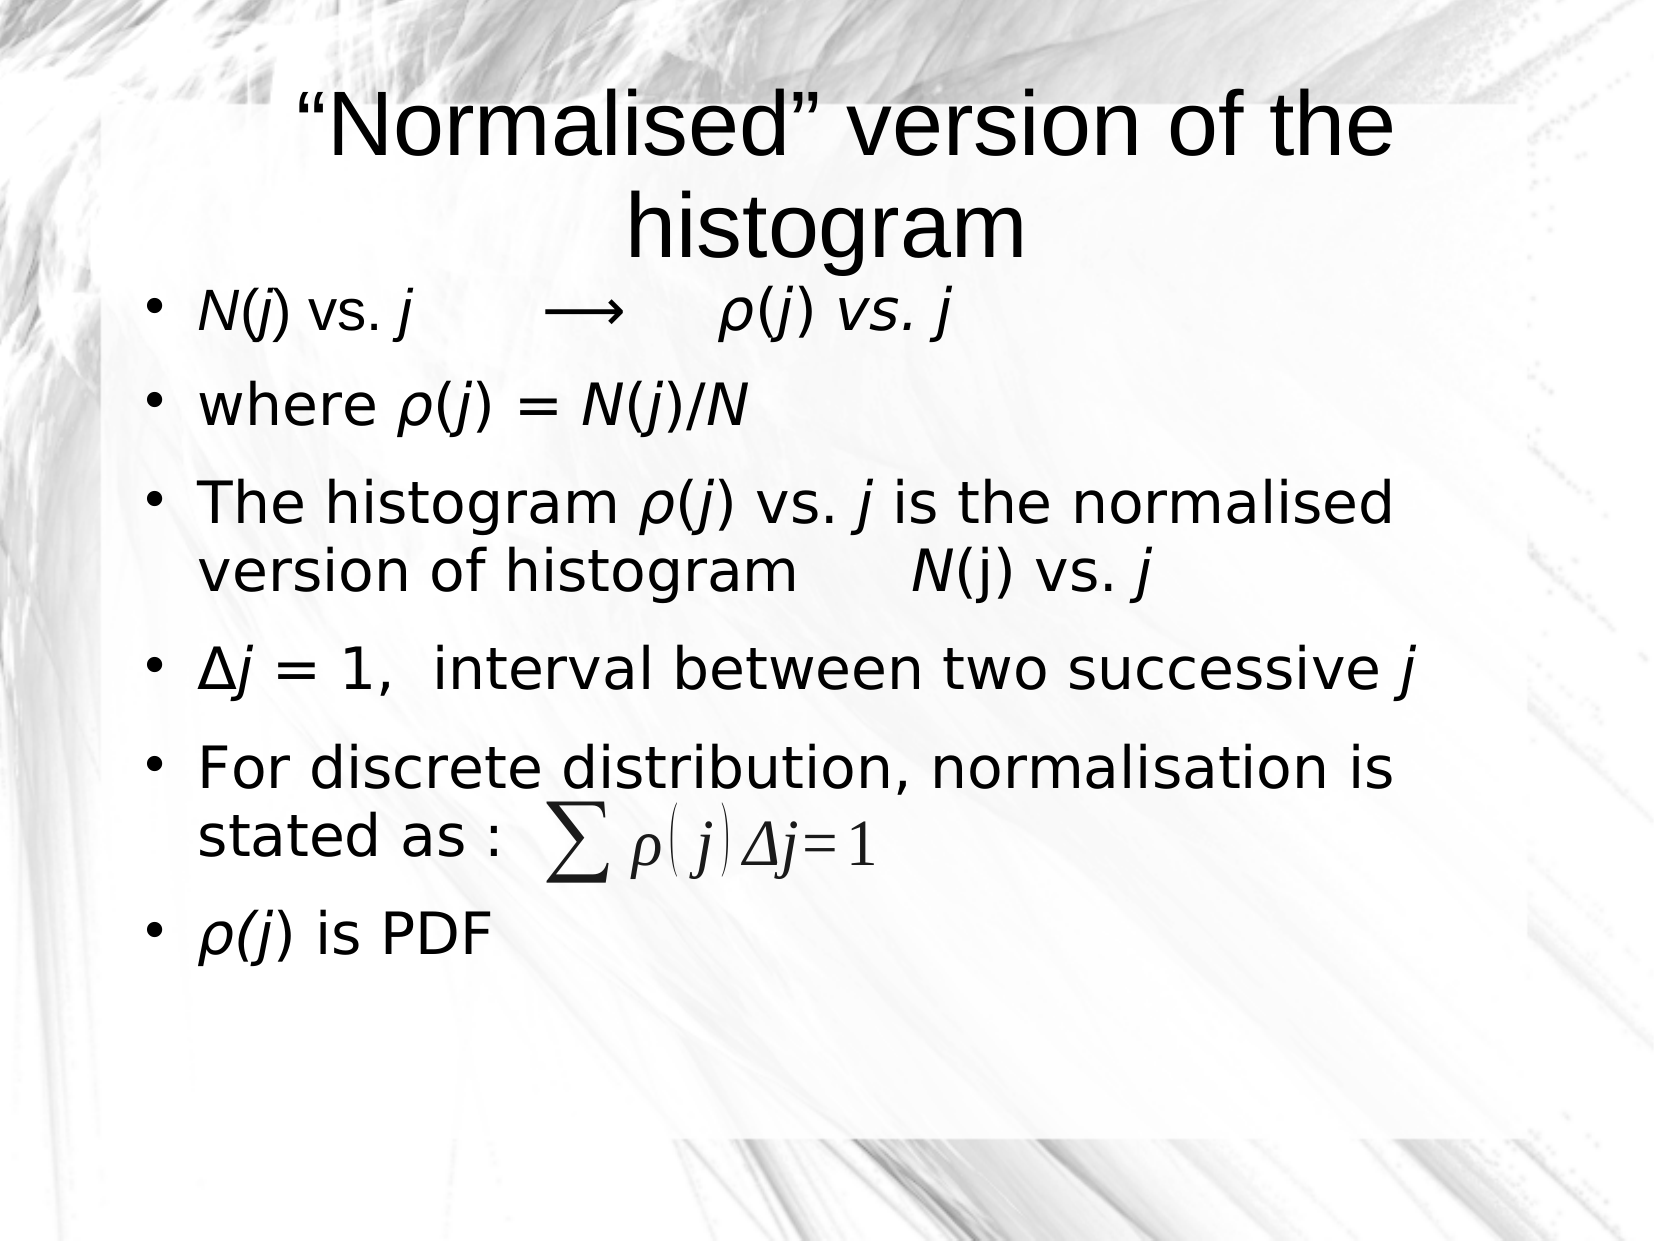

# “Normalised” version of the histogram
N(j) vs. j ⟶ ρ(j) vs. j
where ρ(j) = N(j)/N
The histogram ρ(j) vs. j is the normalised version of histogram N(j) vs. j
Δj = 1, interval between two successive j
For discrete distribution, normalisation is stated as :
ρ(j) is PDF